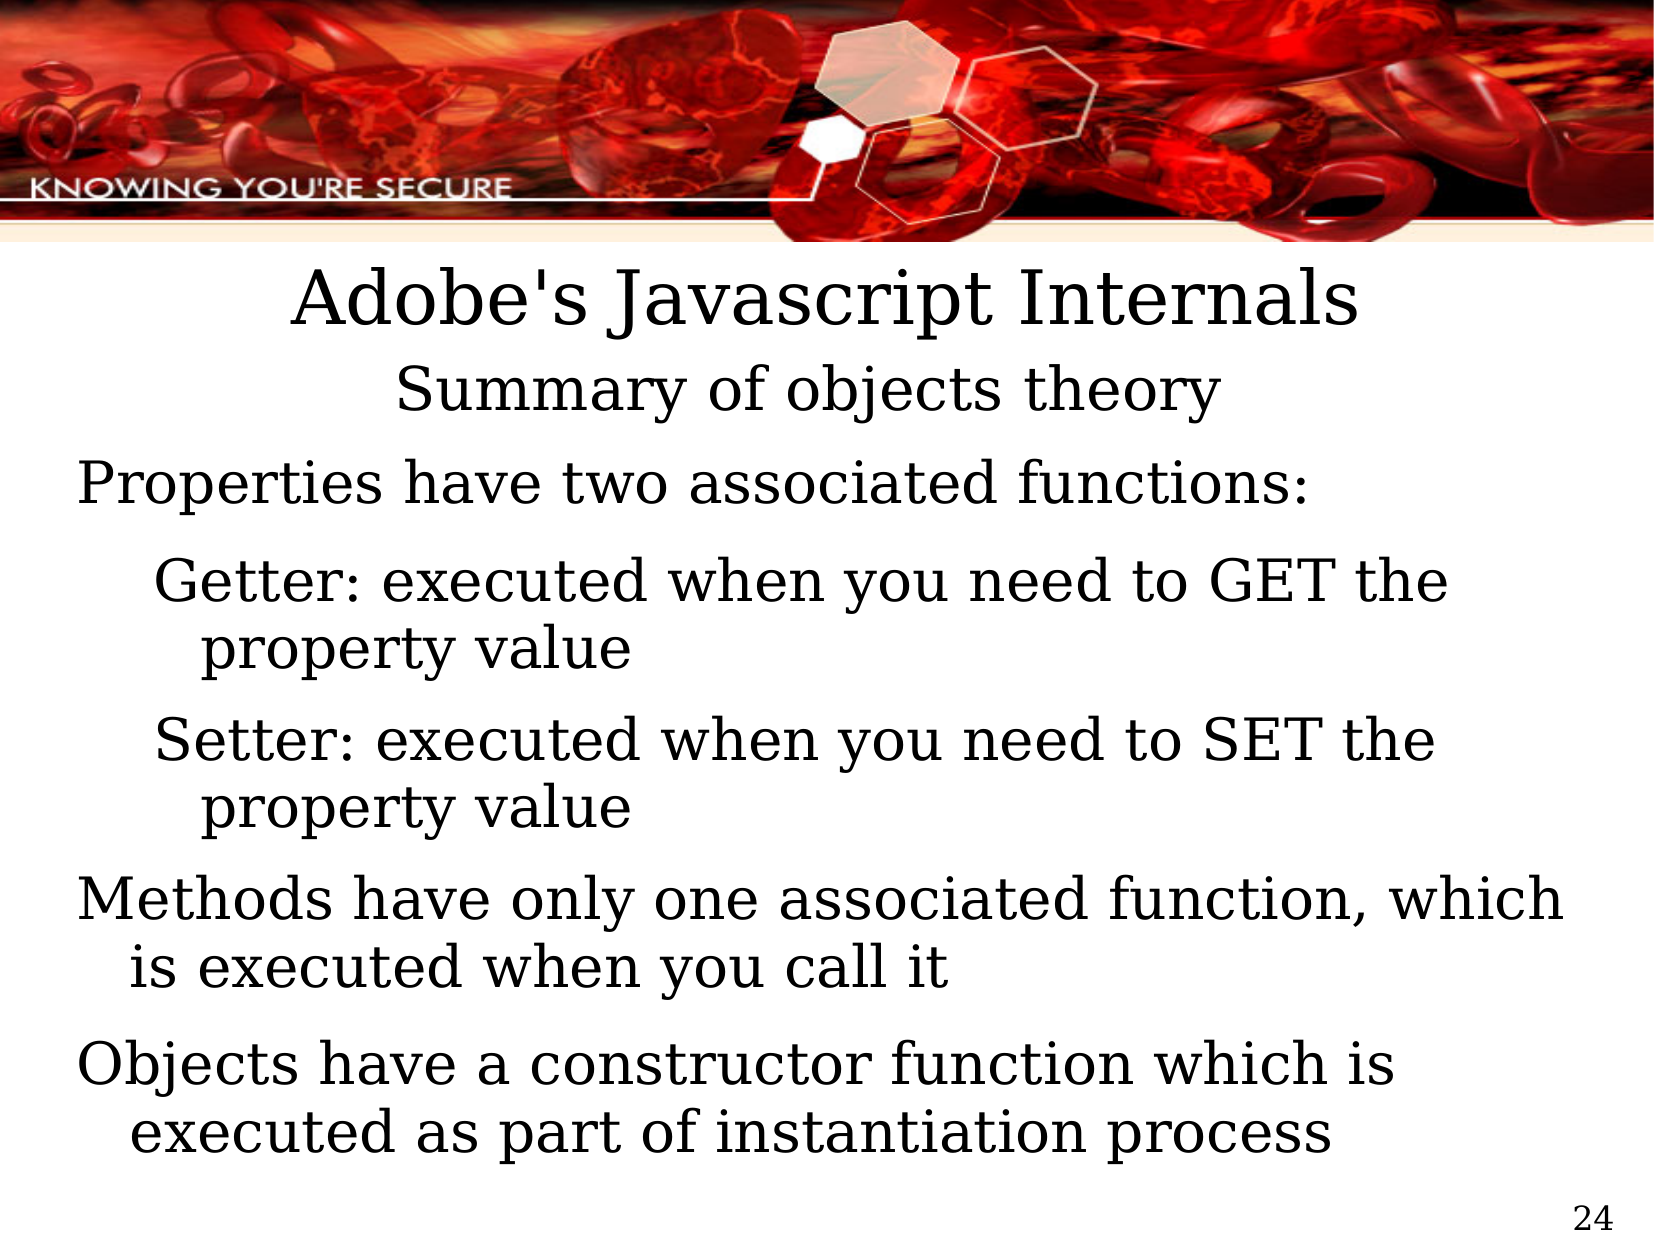

# Adobe's Javascript Internals
Summary of objects theory
Properties have two associated functions:
Getter: executed when you need to GET the property value
Setter: executed when you need to SET the property value
Methods have only one associated function, which is executed when you call it
Objects have a constructor function which is executed as part of instantiation process